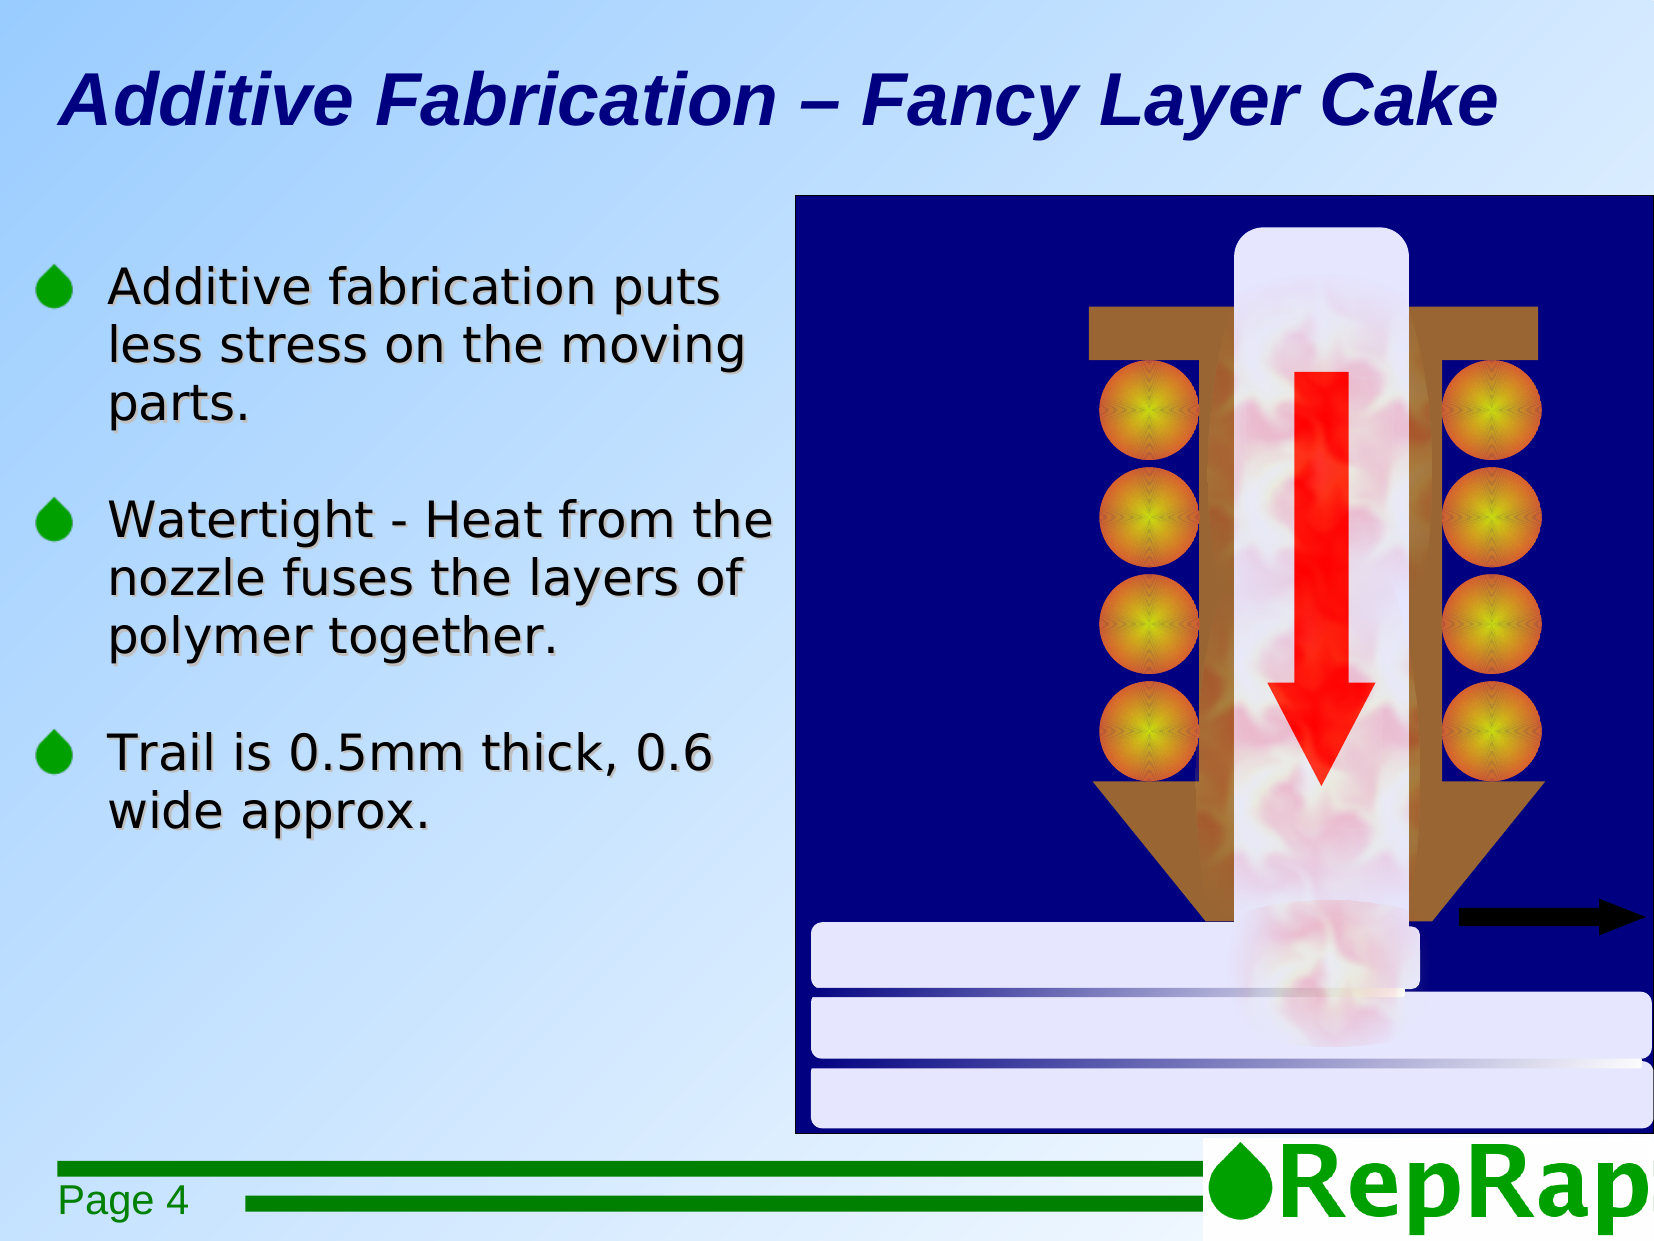

# Additive Fabrication – Fancy Layer Cake
Additive fabrication puts less stress on the moving parts.
Watertight - Heat from the nozzle fuses the layers of polymer together.
Trail is 0.5mm thick, 0.6 wide approx.